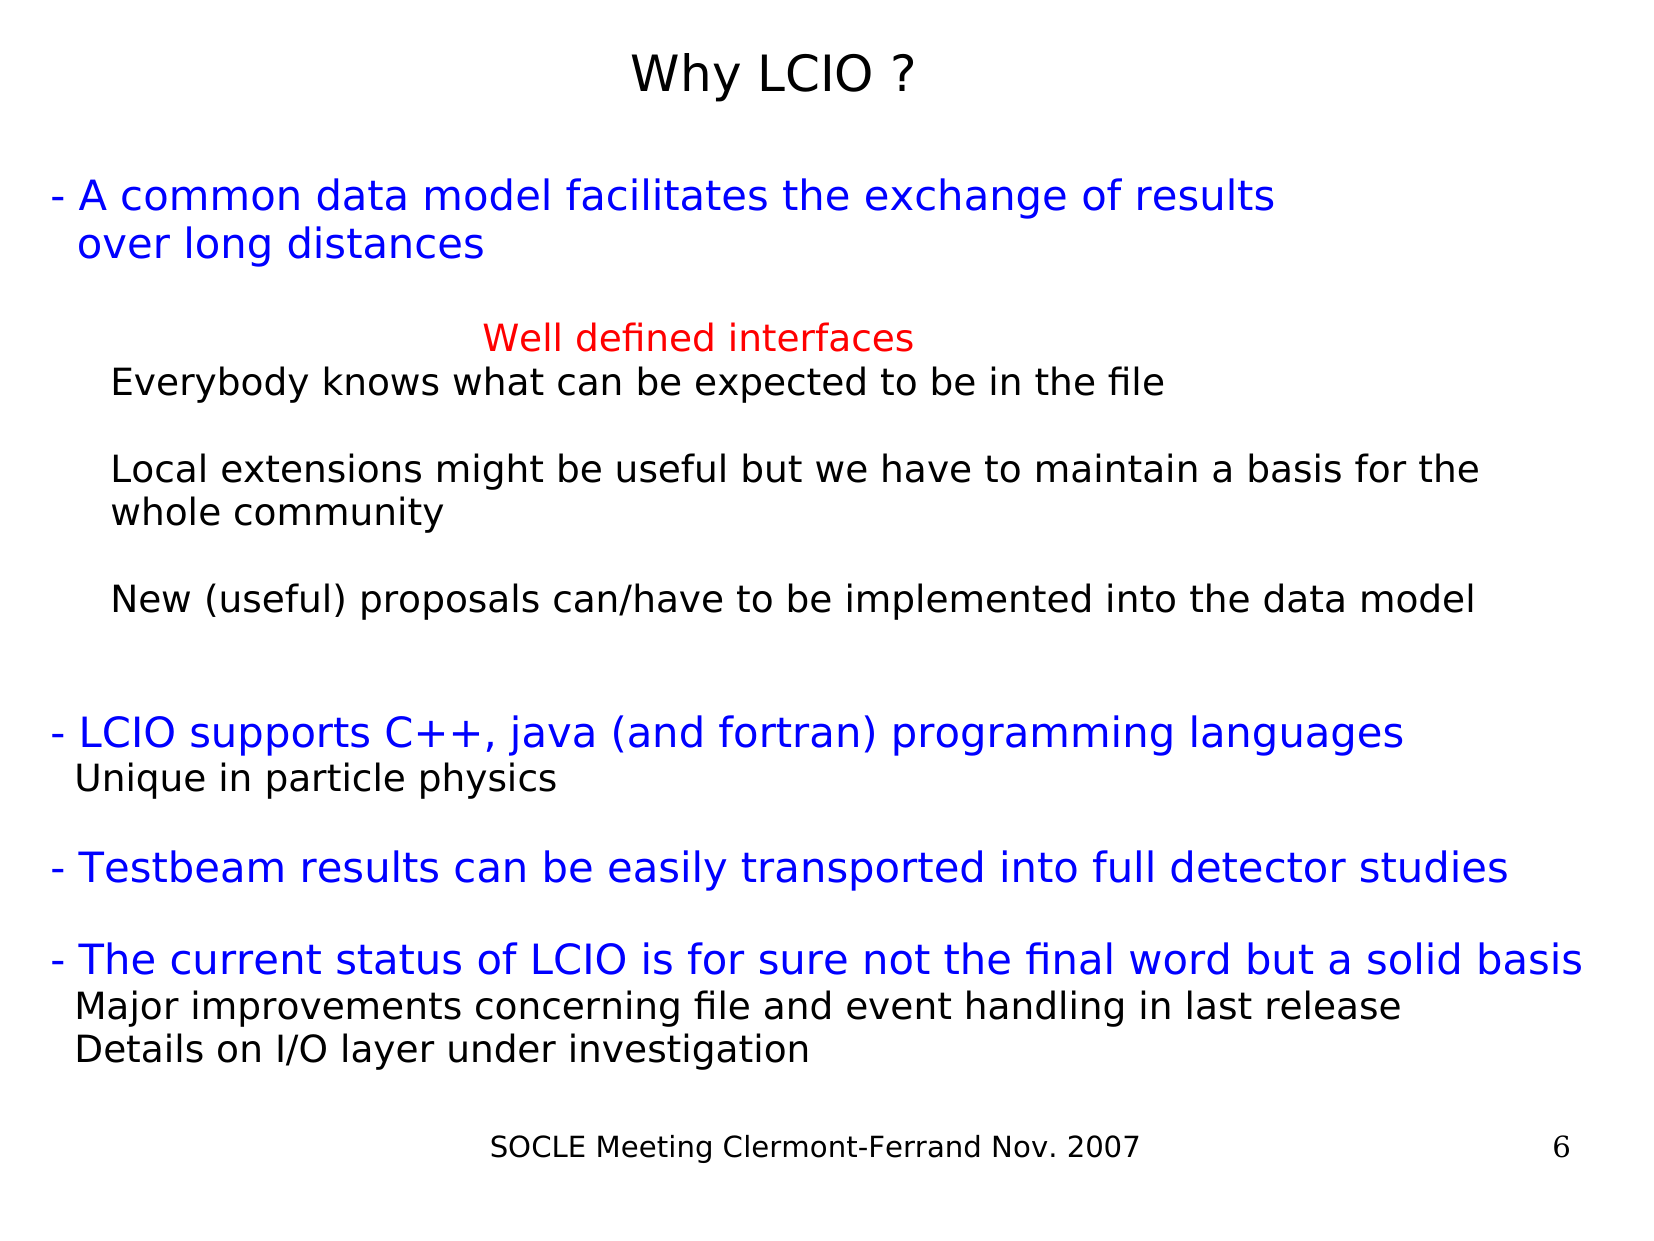

Why LCIO ?
- A common data model facilitates the exchange of results
 over long distances
 Well defined interfaces
 Everybody knows what can be expected to be in the file
 Local extensions might be useful but we have to maintain a basis for the
 whole community
 New (useful) proposals can/have to be implemented into the data model
- LCIO supports C++, java (and fortran) programming languages
 Unique in particle physics
- Testbeam results can be easily transported into full detector studies
- The current status of LCIO is for sure not the final word but a solid basis
 Major improvements concerning file and event handling in last release
 Details on I/O layer under investigation
6